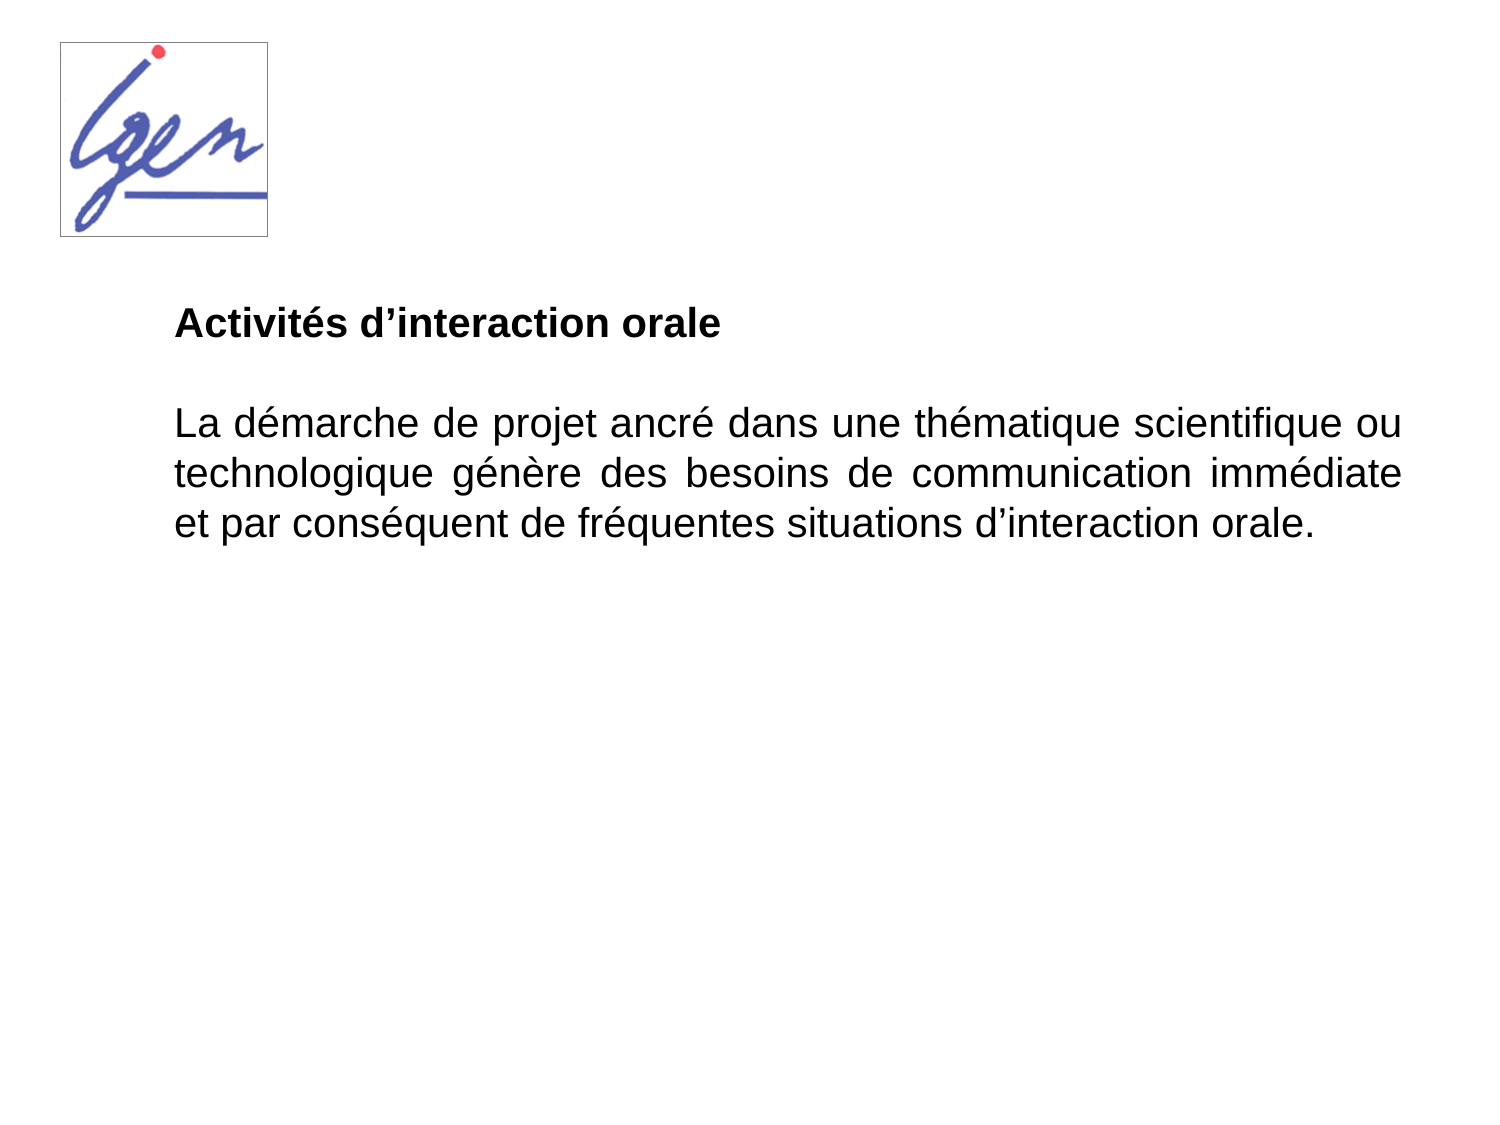

Activités d’interaction orale
La démarche de projet ancré dans une thématique scientifique ou technologique génère des besoins de communication immédiate et par conséquent de fréquentes situations d’interaction orale.